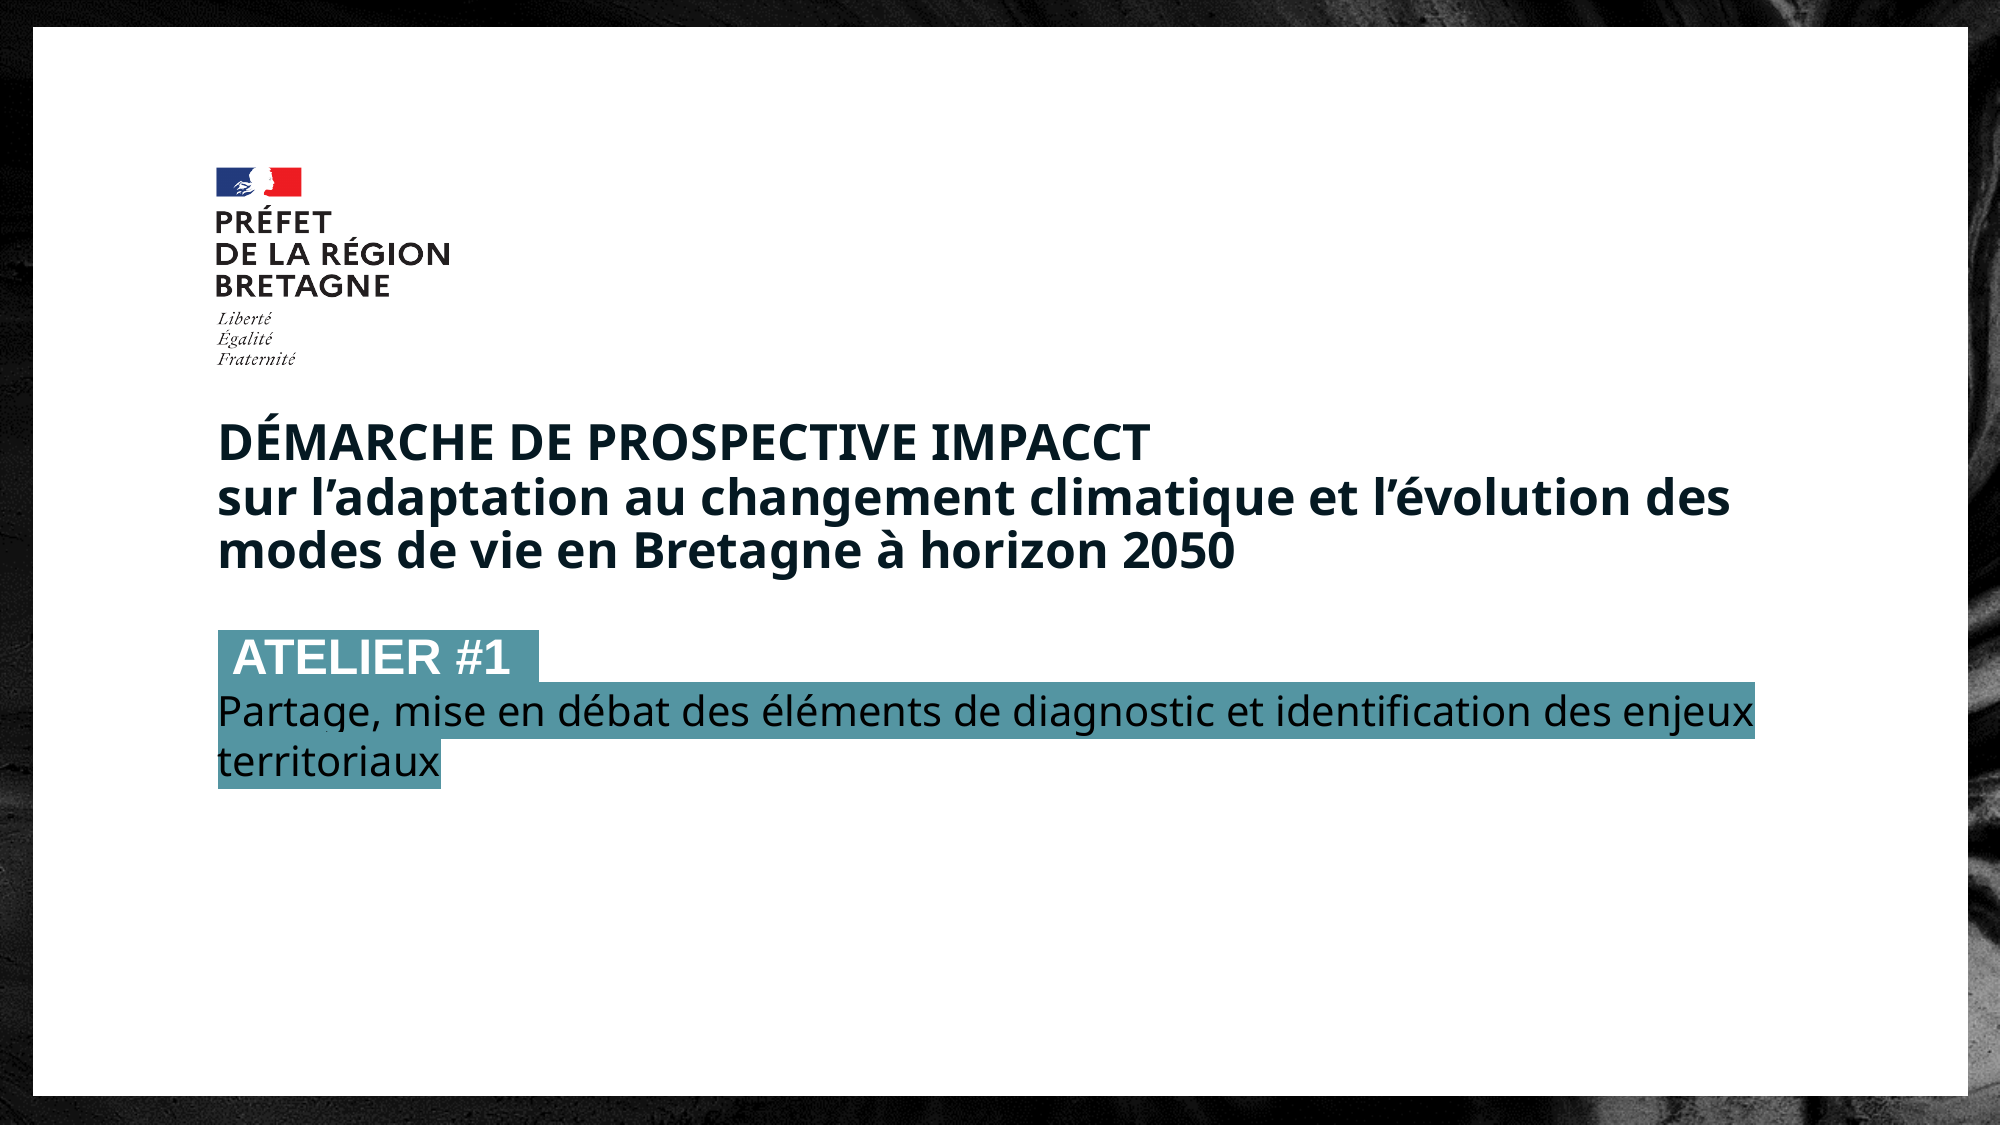

DÉMARCHE DE PROSPECTIVE IMPACCT
sur l’adaptation au changement climatique et l’évolution des modes de vie en Bretagne à horizon 2050
 ATELIER #1
Partage, mise en débat des éléments de diagnostic et identification des enjeux territoriaux